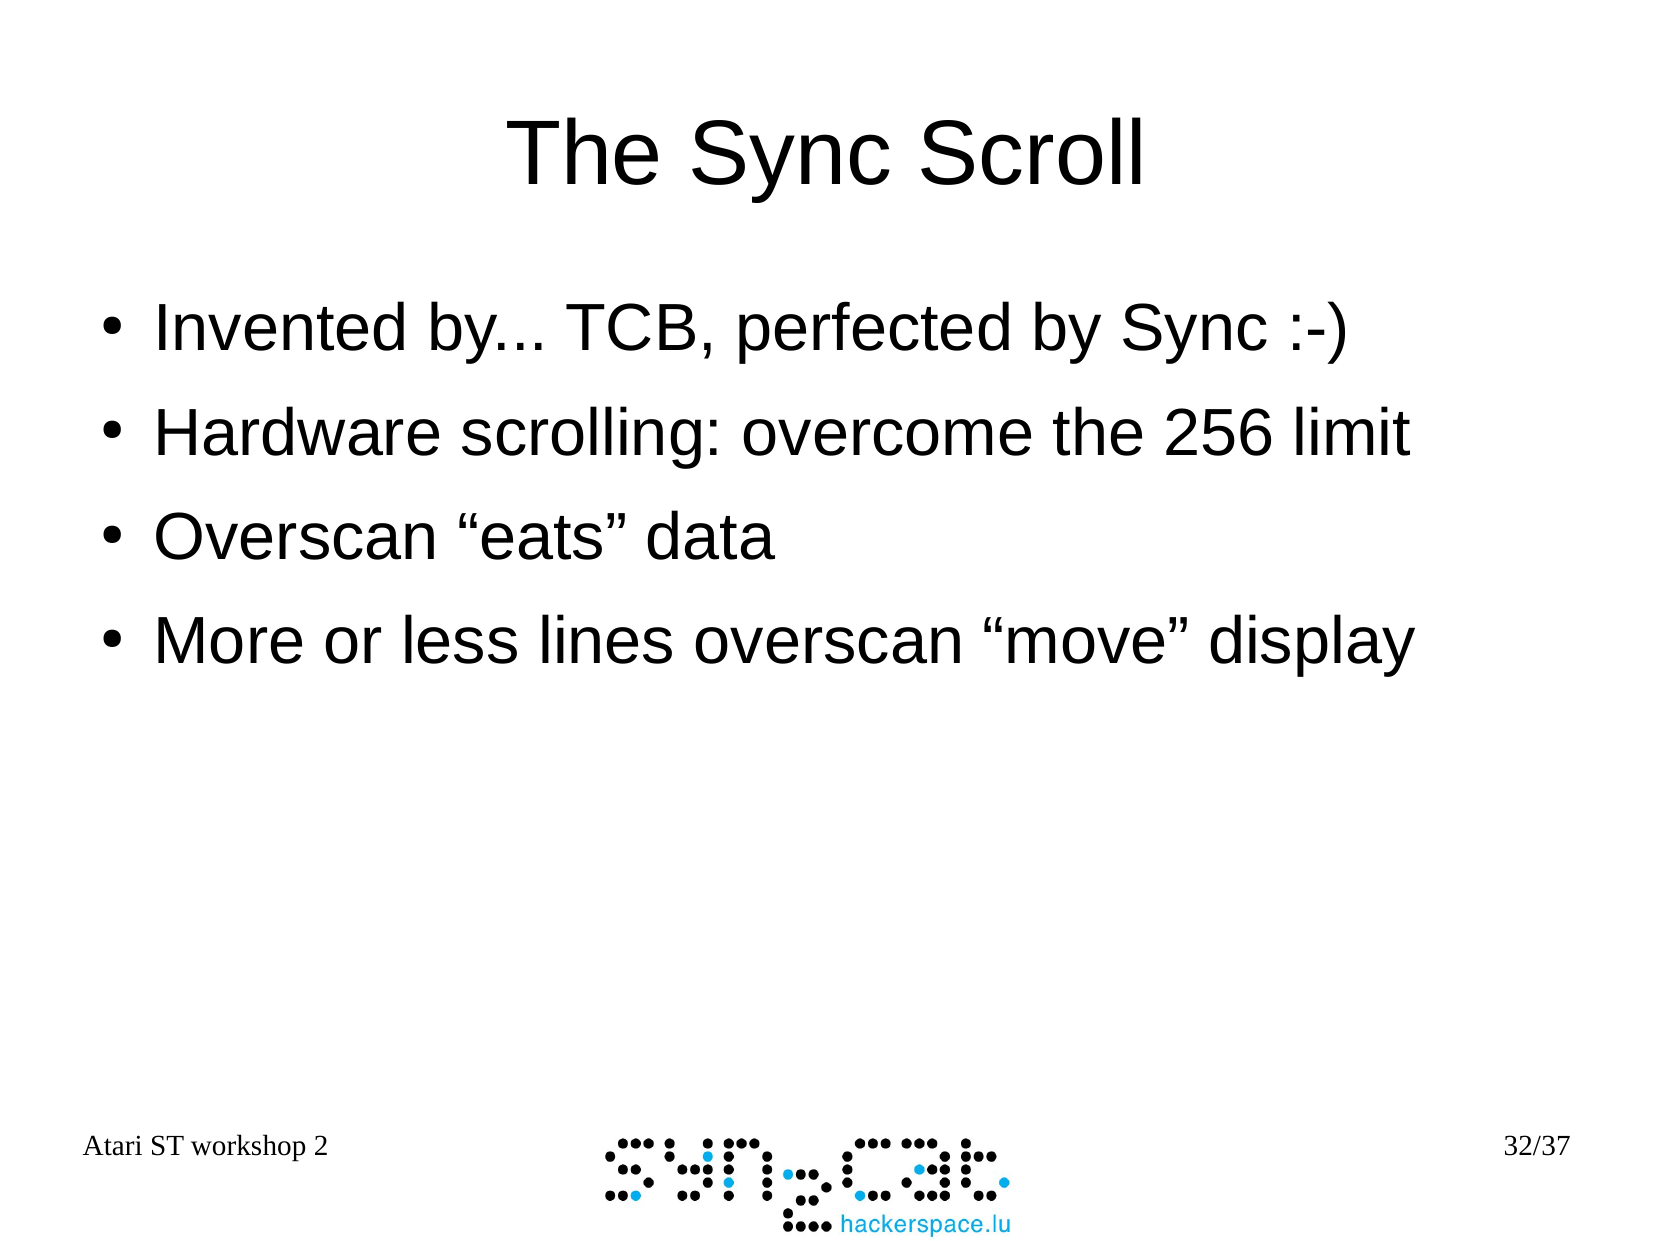

# The Sync Scroll
Invented by... TCB, perfected by Sync :-)
Hardware scrolling: overcome the 256 limit
Overscan “eats” data
More or less lines overscan “move” display
32